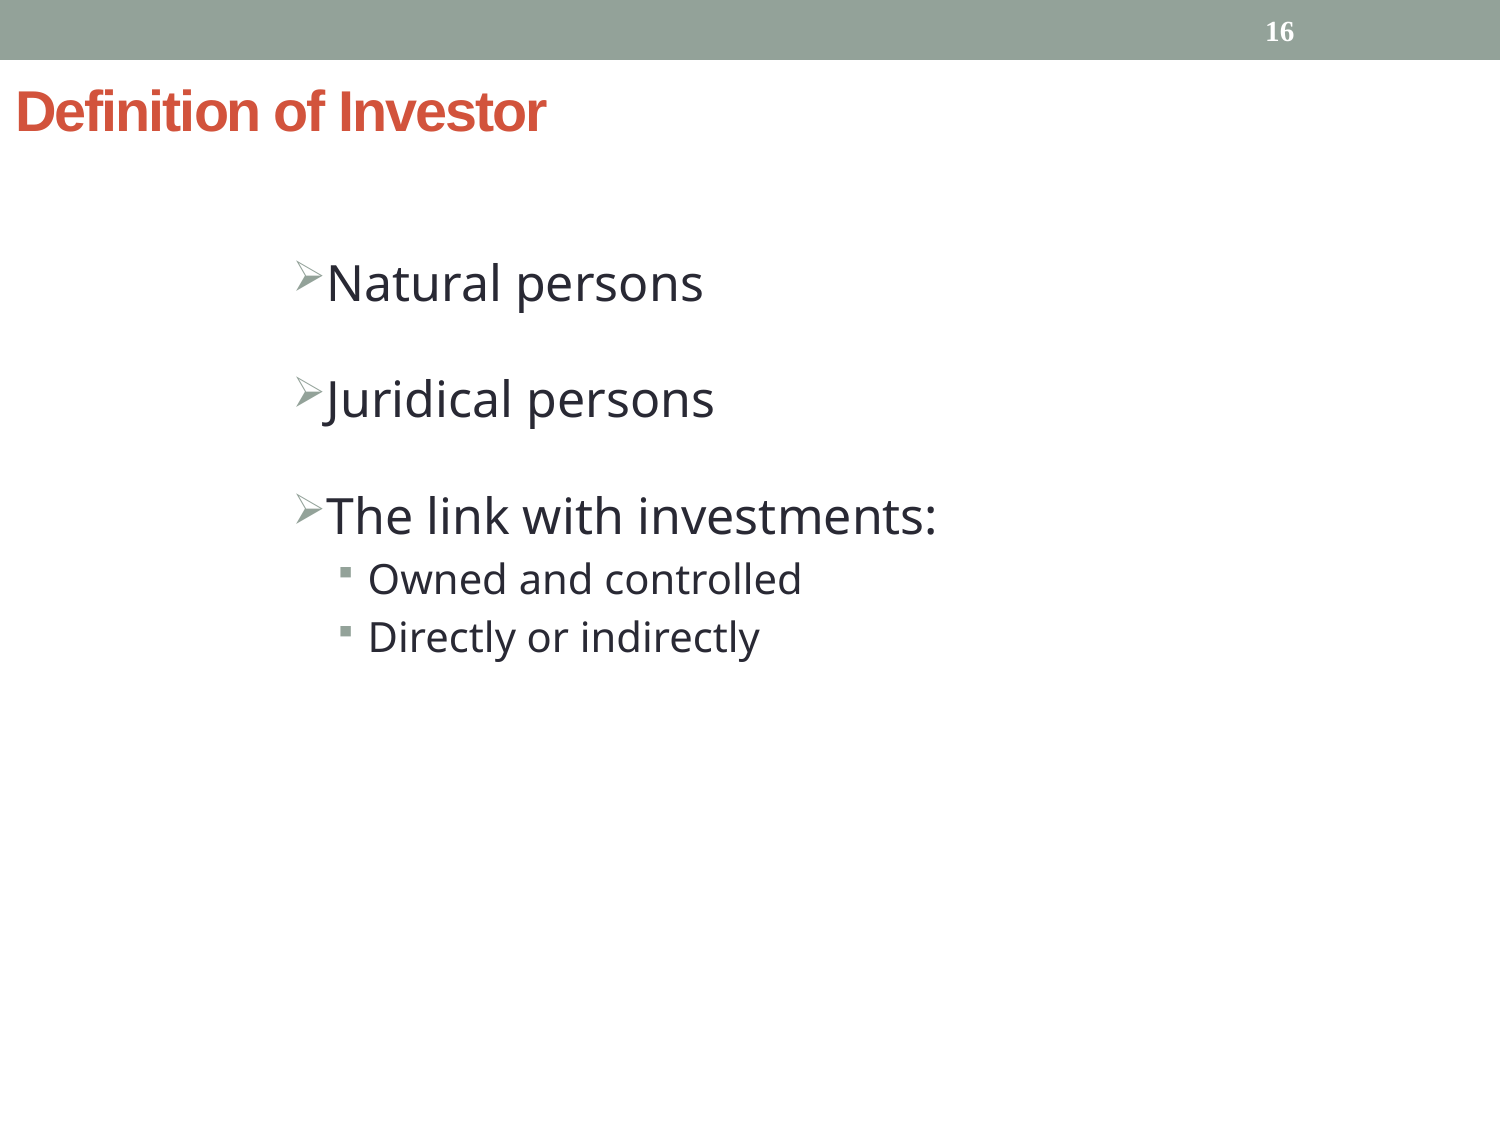

# Definition of Investor
Natural persons
Juridical persons
The link with investments:
Owned and controlled
Directly or indirectly